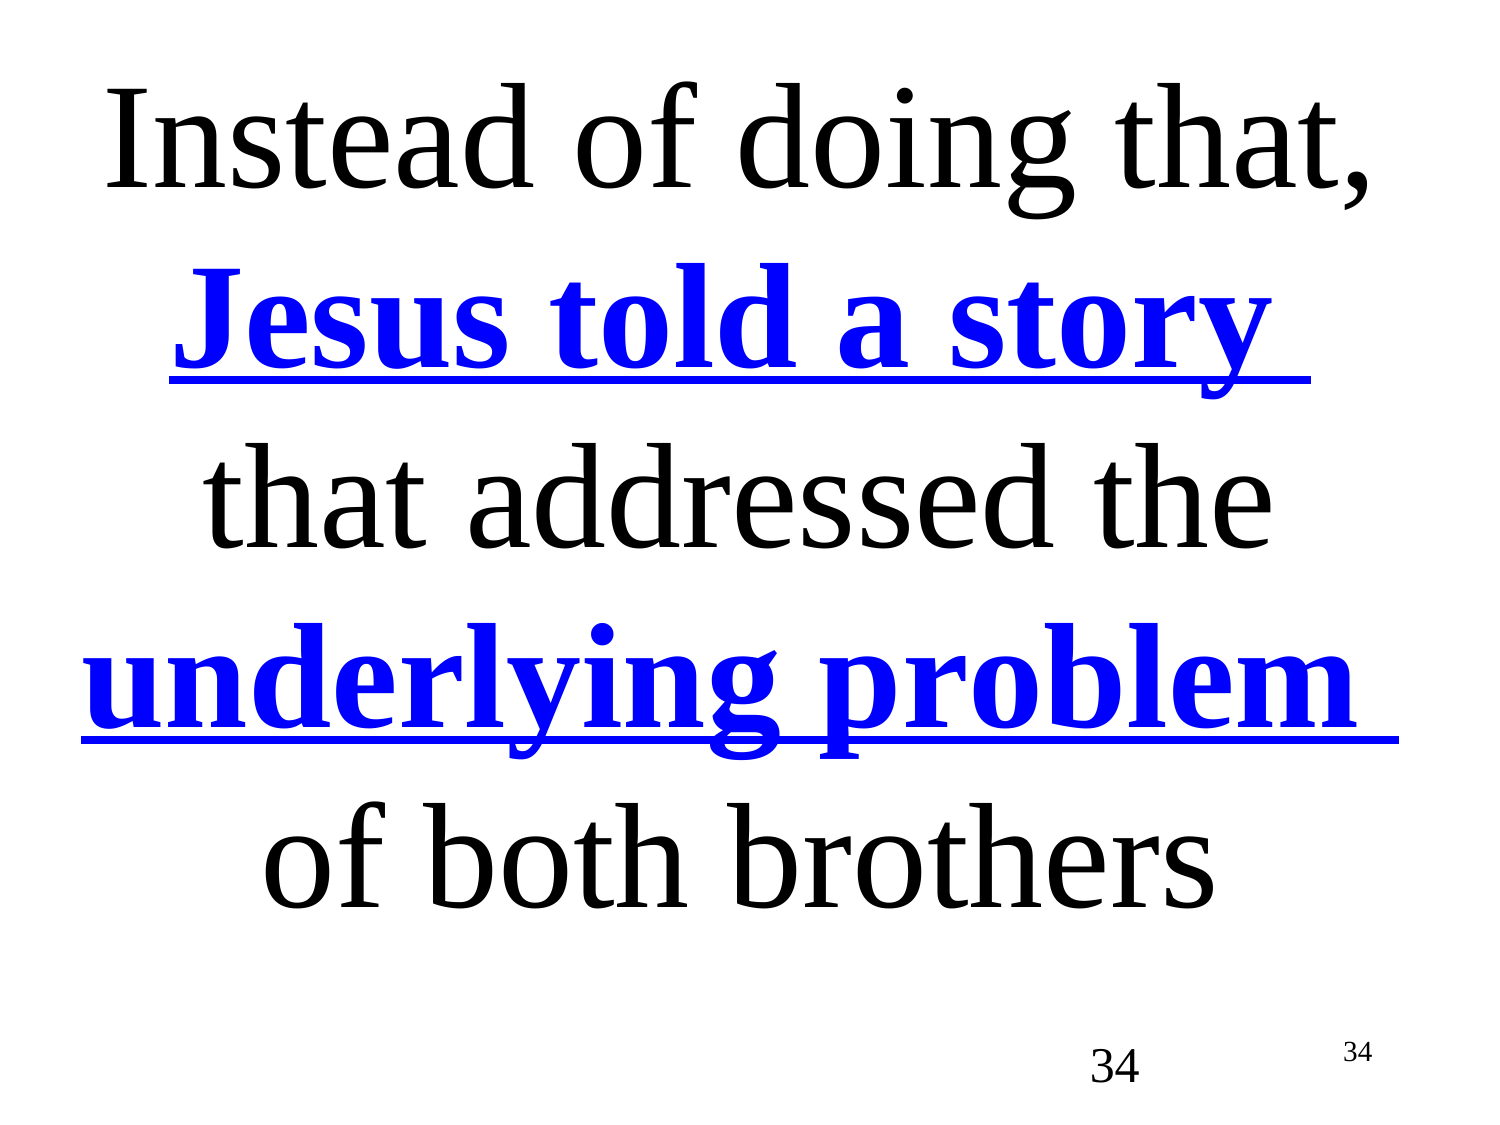

Instead of doing that, Jesus told a story
that addressed the underlying problem
of both brothers
34